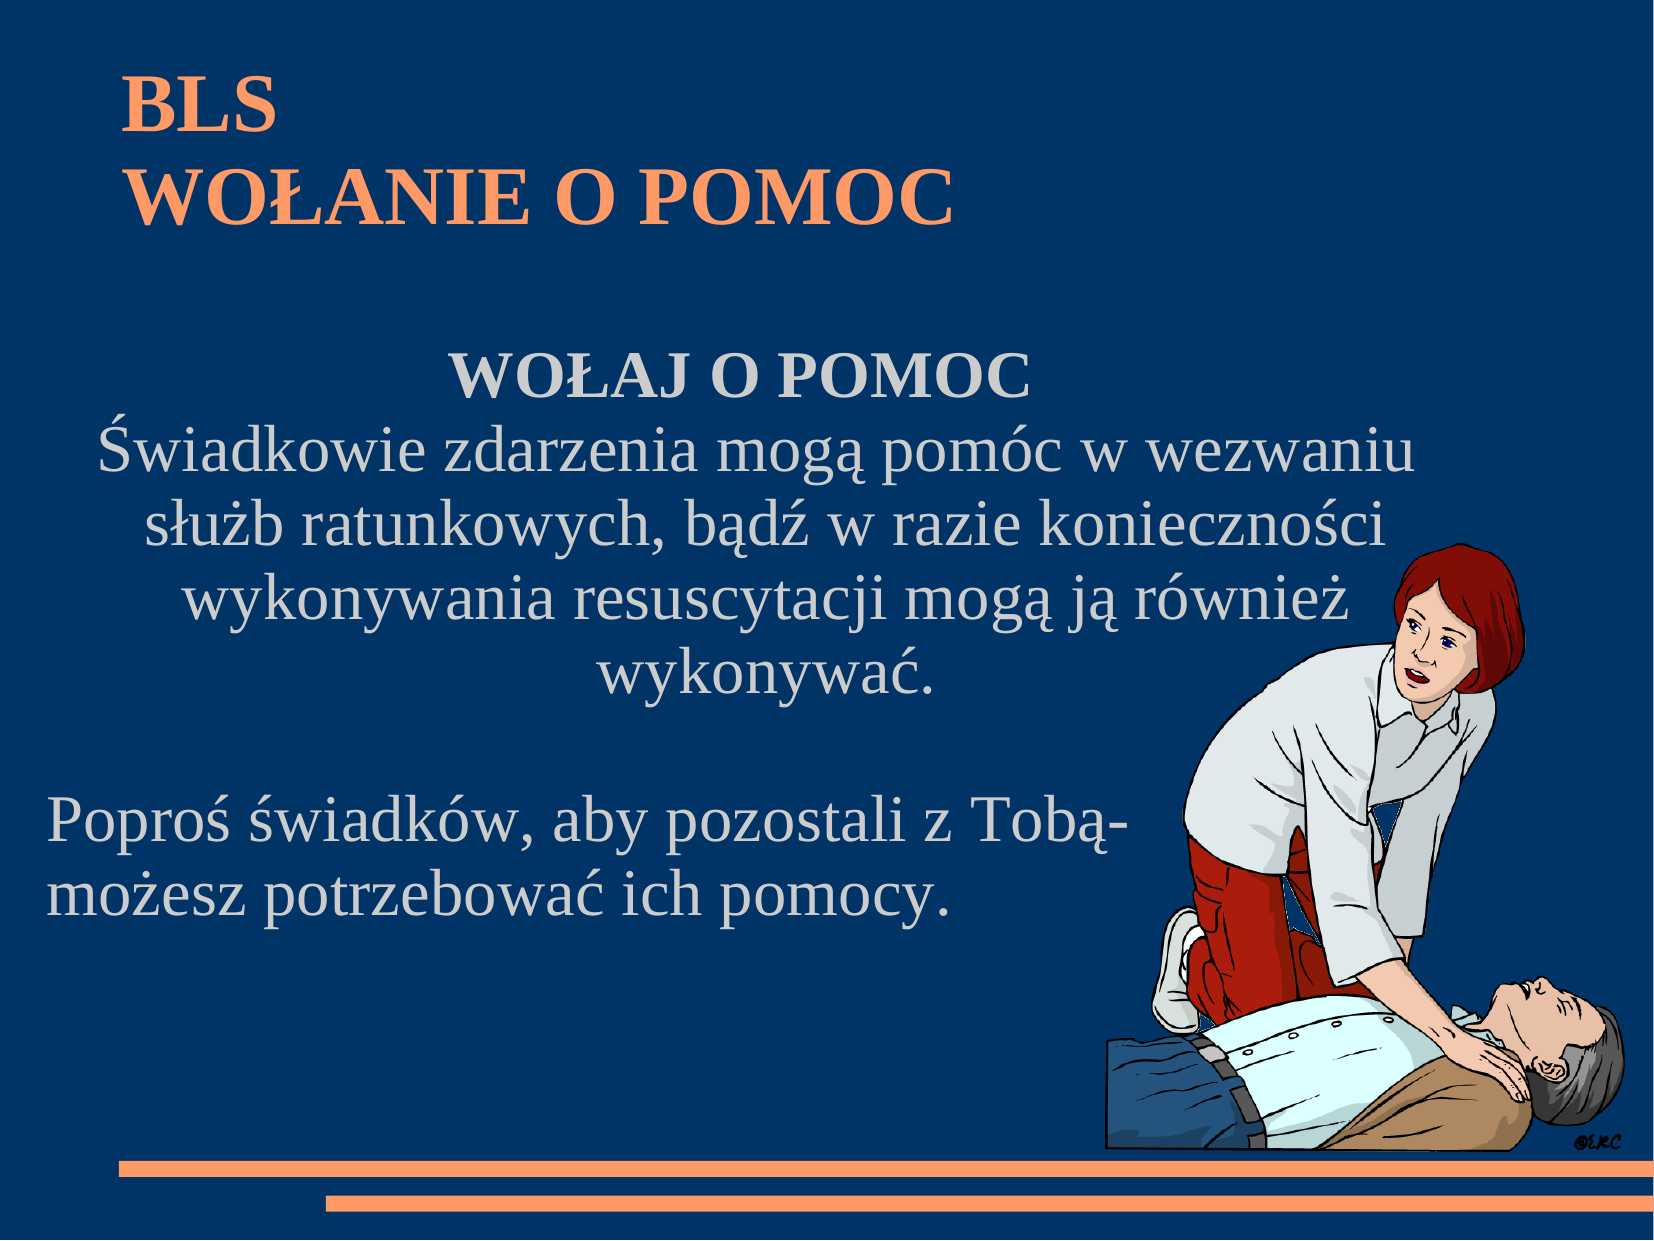

# BLS WOŁANIE O POMOC
WOŁAJ O POMOC
 Świadkowie zdarzenia mogą pomóc w wezwaniu służb ratunkowych, bądź w razie konieczności wykonywania resuscytacji mogą ją również wykonywać.
 Poproś świadków, aby pozostali z Tobą-
 możesz potrzebować ich pomocy.